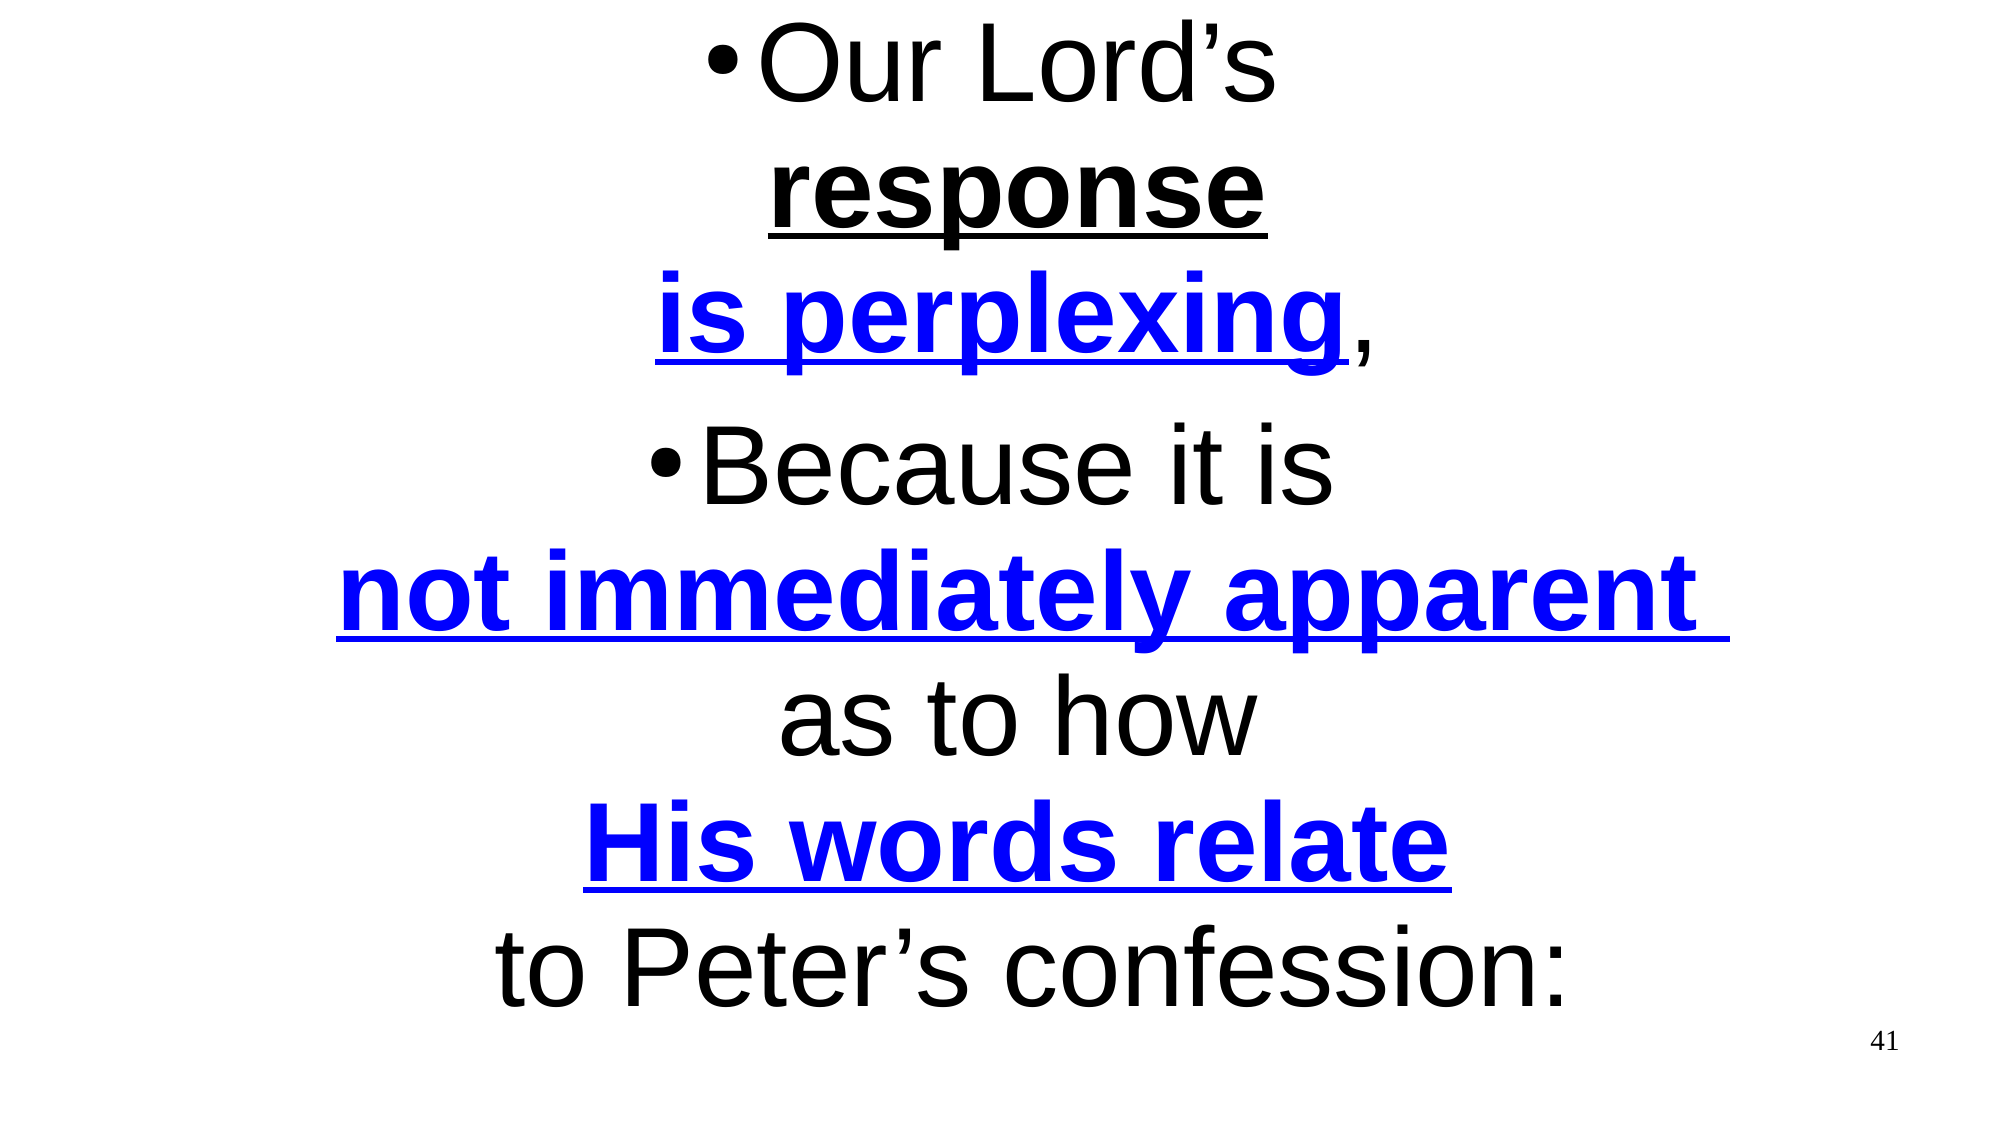

# Our Lord’s response is perplexing,
Because it is
not immediately apparent
as to how
His words relate
to Peter’s confession:
41